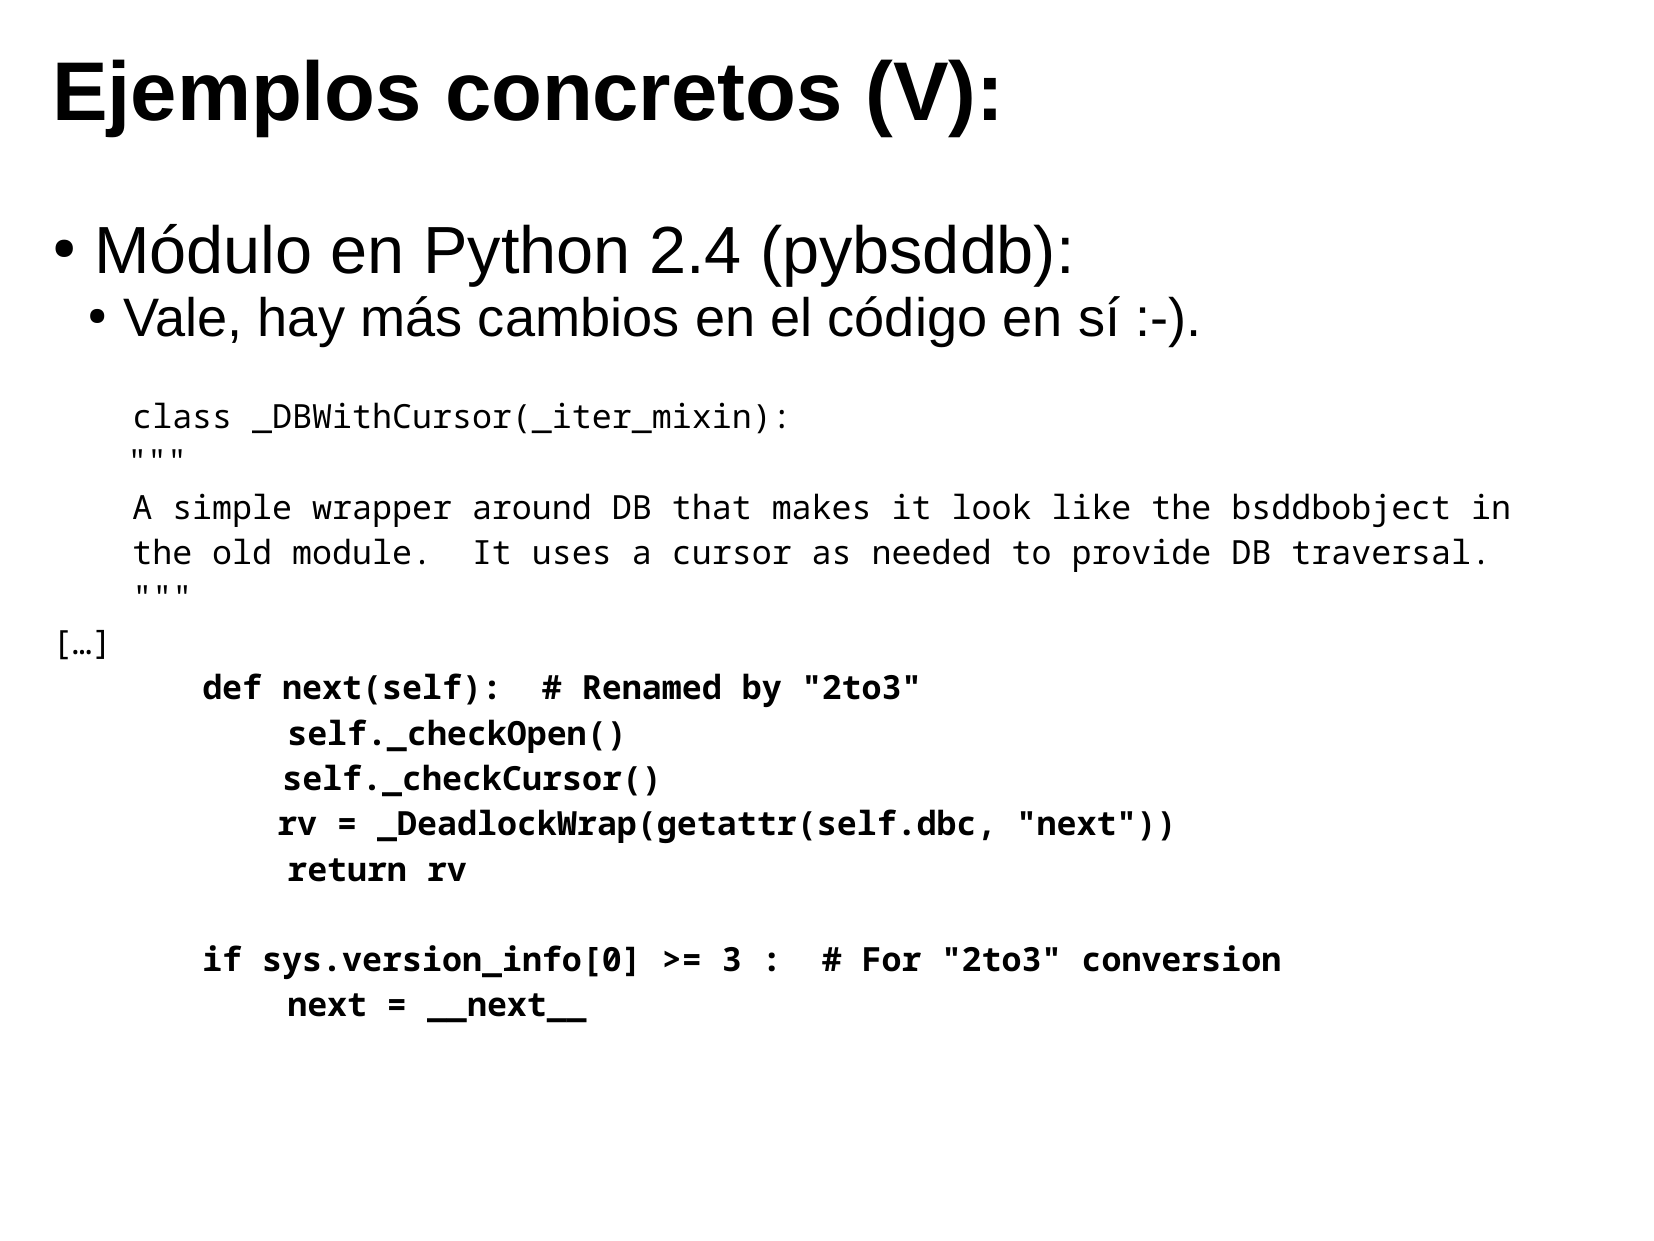

Ejemplos concretos (V):
 Módulo en Python 2.4 (pybsddb):
Vale, hay más cambios en el código en sí :-).
 class _DBWithCursor(_iter_mixin):
	"""
 A simple wrapper around DB that makes it look like the bsddbobject in
 the old module. It uses a cursor as needed to provide DB traversal.
 """
[…]
		def next(self): # Renamed by "2to3"
	 self._checkOpen()
 	 self._checkCursor()
 	rv = _DeadlockWrap(getattr(self.dbc, "next"))
	 return rv
 	if sys.version_info[0] >= 3 : # For "2to3" conversion
	 next = __next__